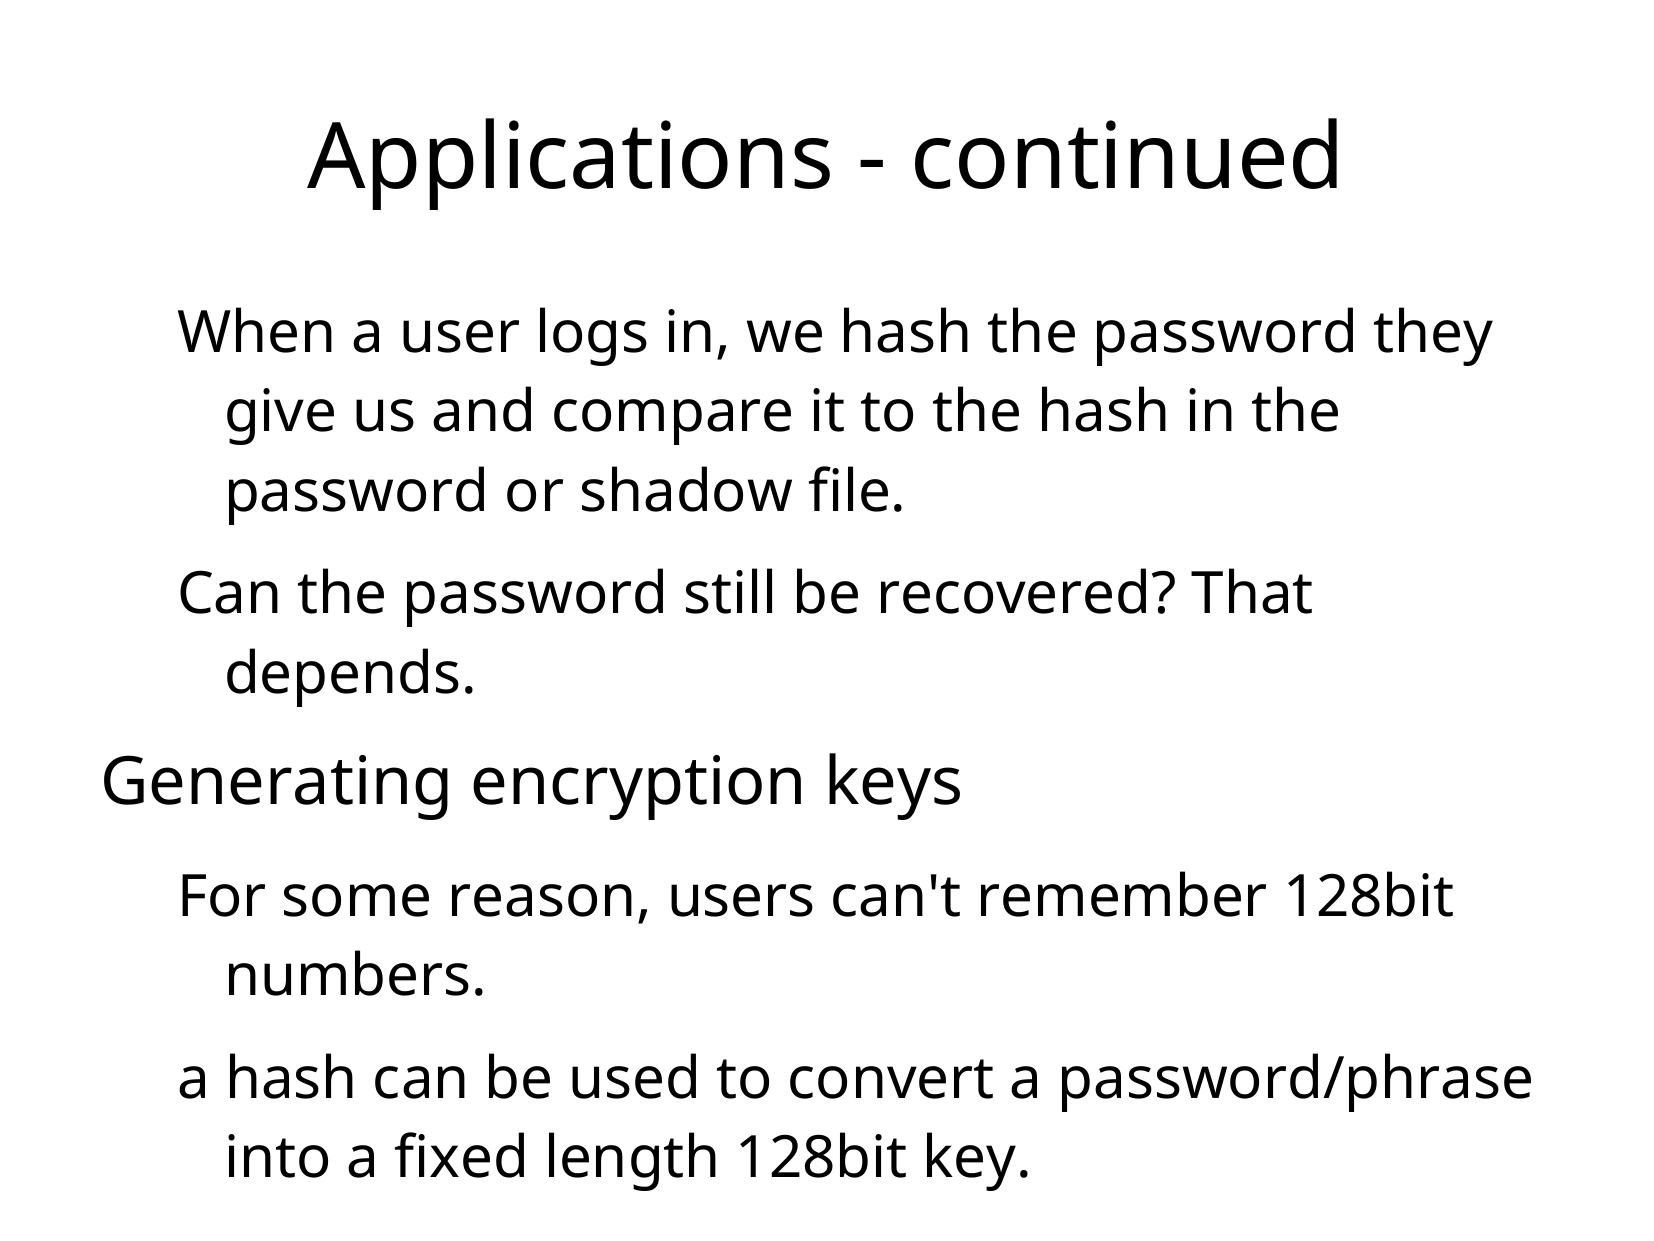

# Applications - continued
When a user logs in, we hash the password they give us and compare it to the hash in the password or shadow file.
Can the password still be recovered? That depends.
Generating encryption keys
For some reason, users can't remember 128bit numbers.
a hash can be used to convert a password/phrase into a fixed length 128bit key.